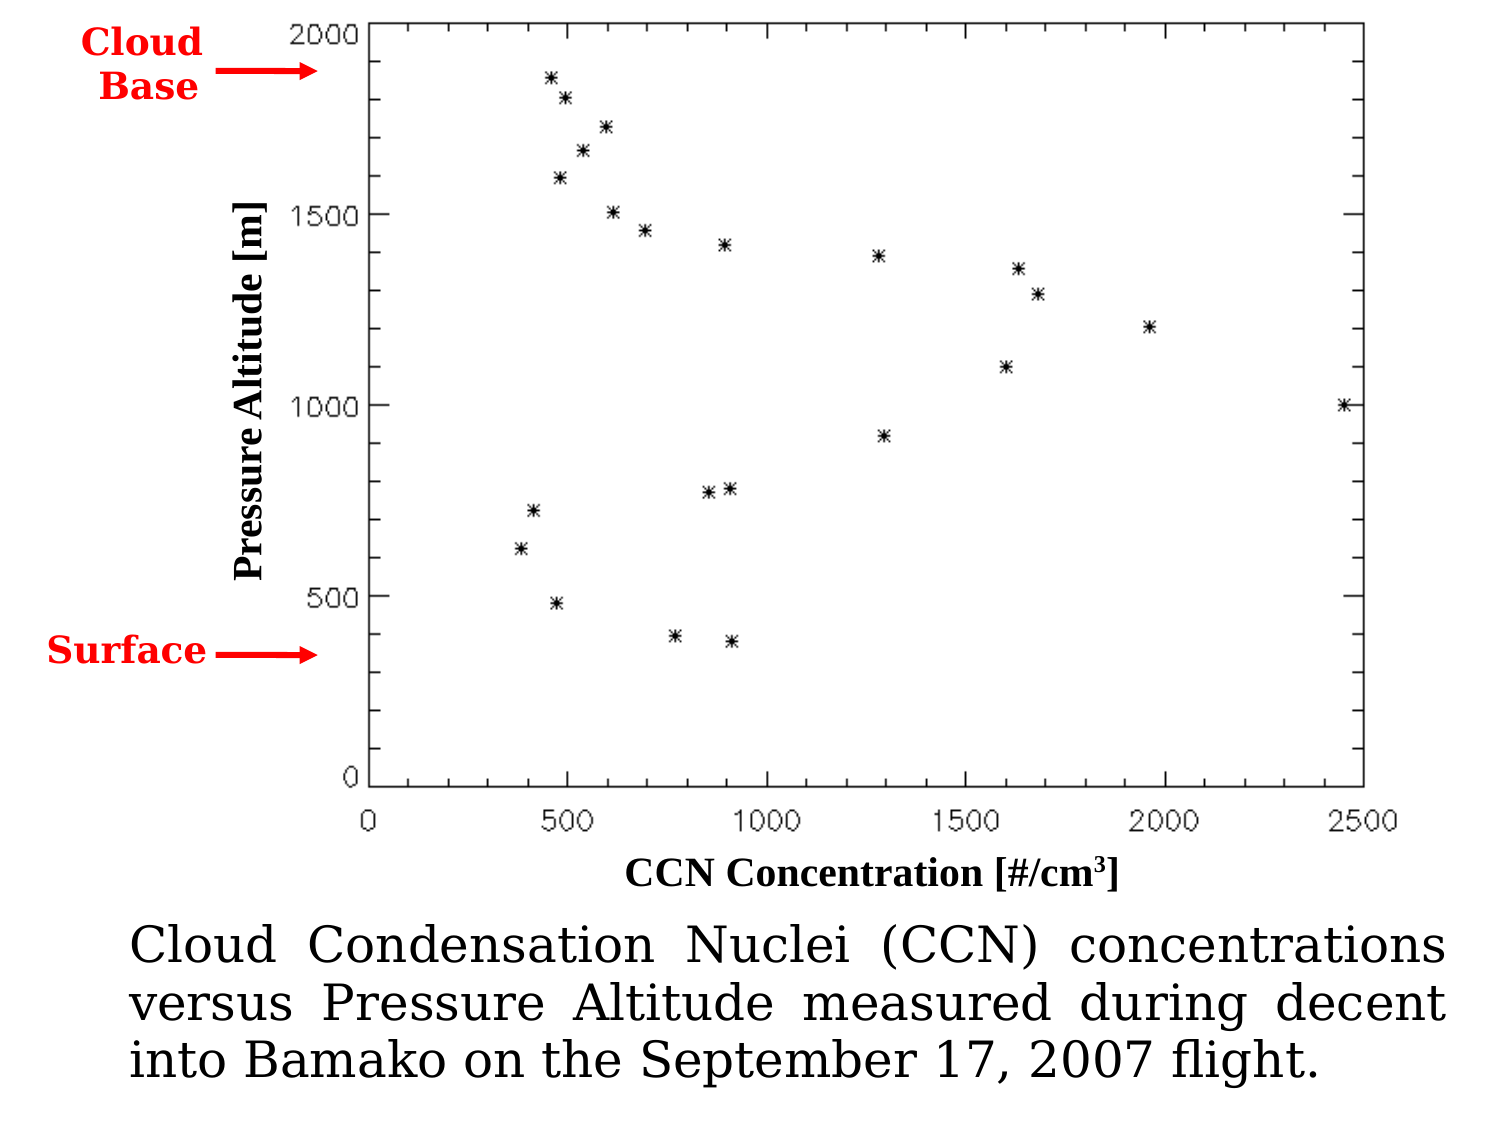

Cloud
 Base
Pressure Altitude [m]
Surface
CCN Concentration [#/cm3]
# Cloud Condensation Nuclei (CCN) concentrations versus Pressure Altitude measured during decent into Bamako on the September 17, 2007 flight.